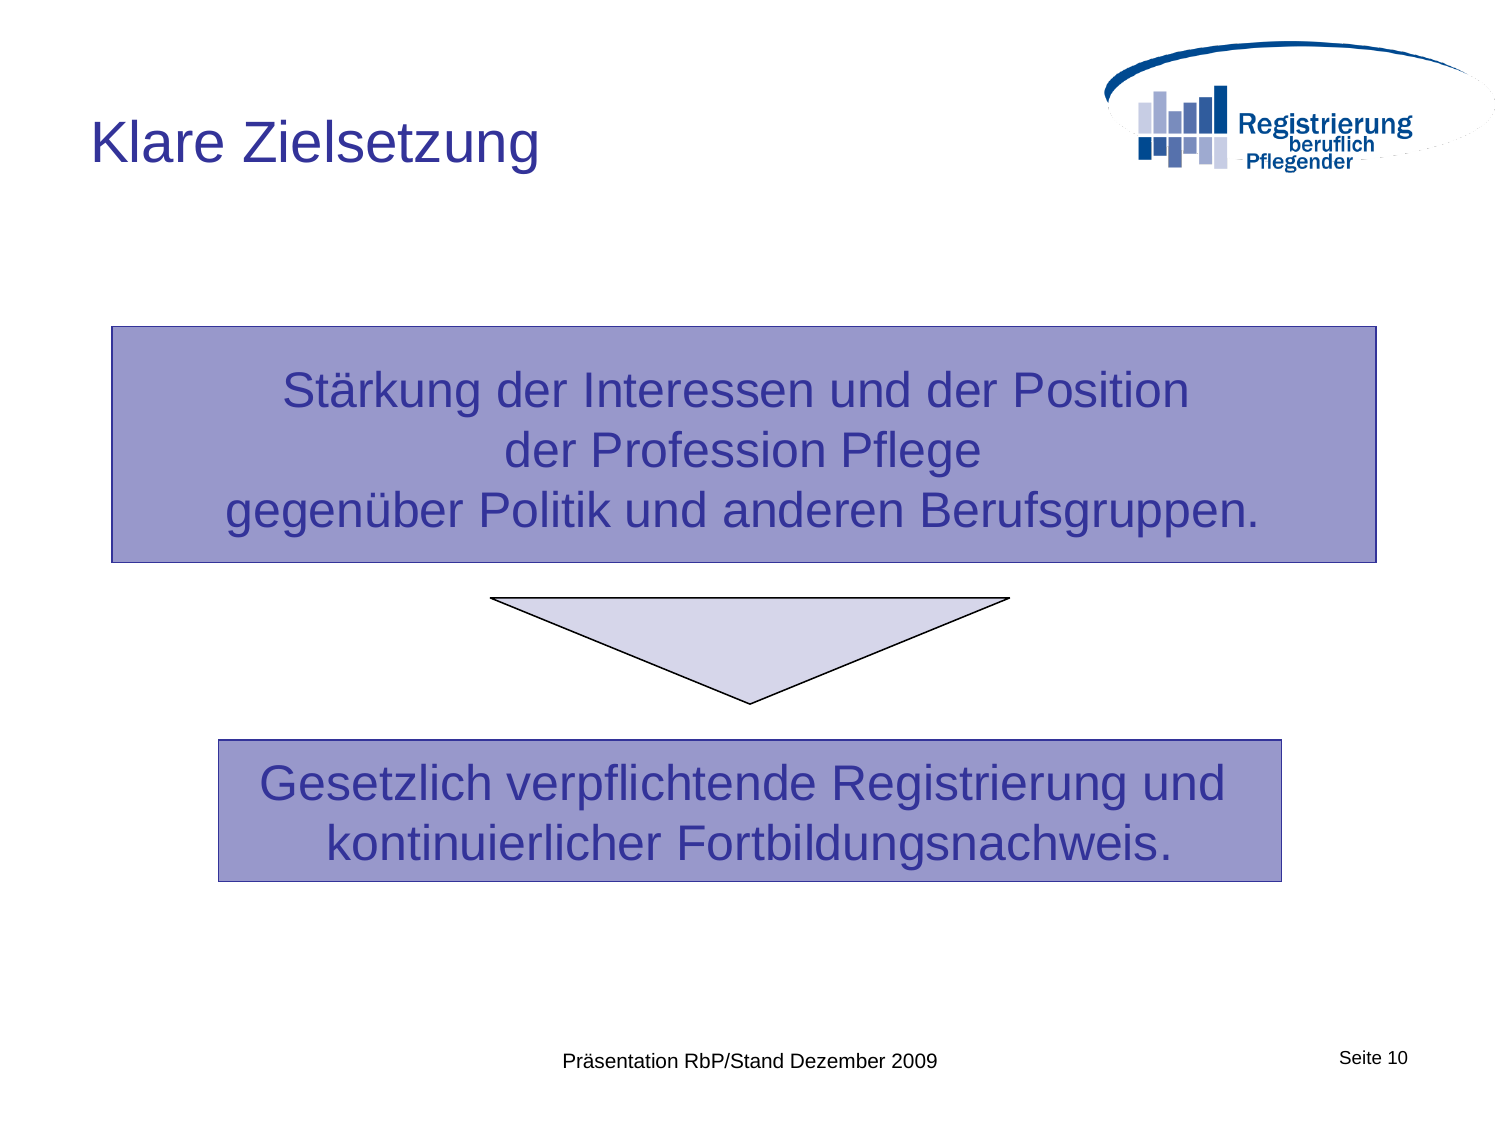

# Klare Zielsetzung
Stärkung der Interessen und der Position
der Profession Pflege
gegenüber Politik und anderen Berufsgruppen.
Gesetzlich verpflichtende Registrierung und
kontinuierlicher Fortbildungsnachweis.
Präsentation RbP/Stand Dezember 2009